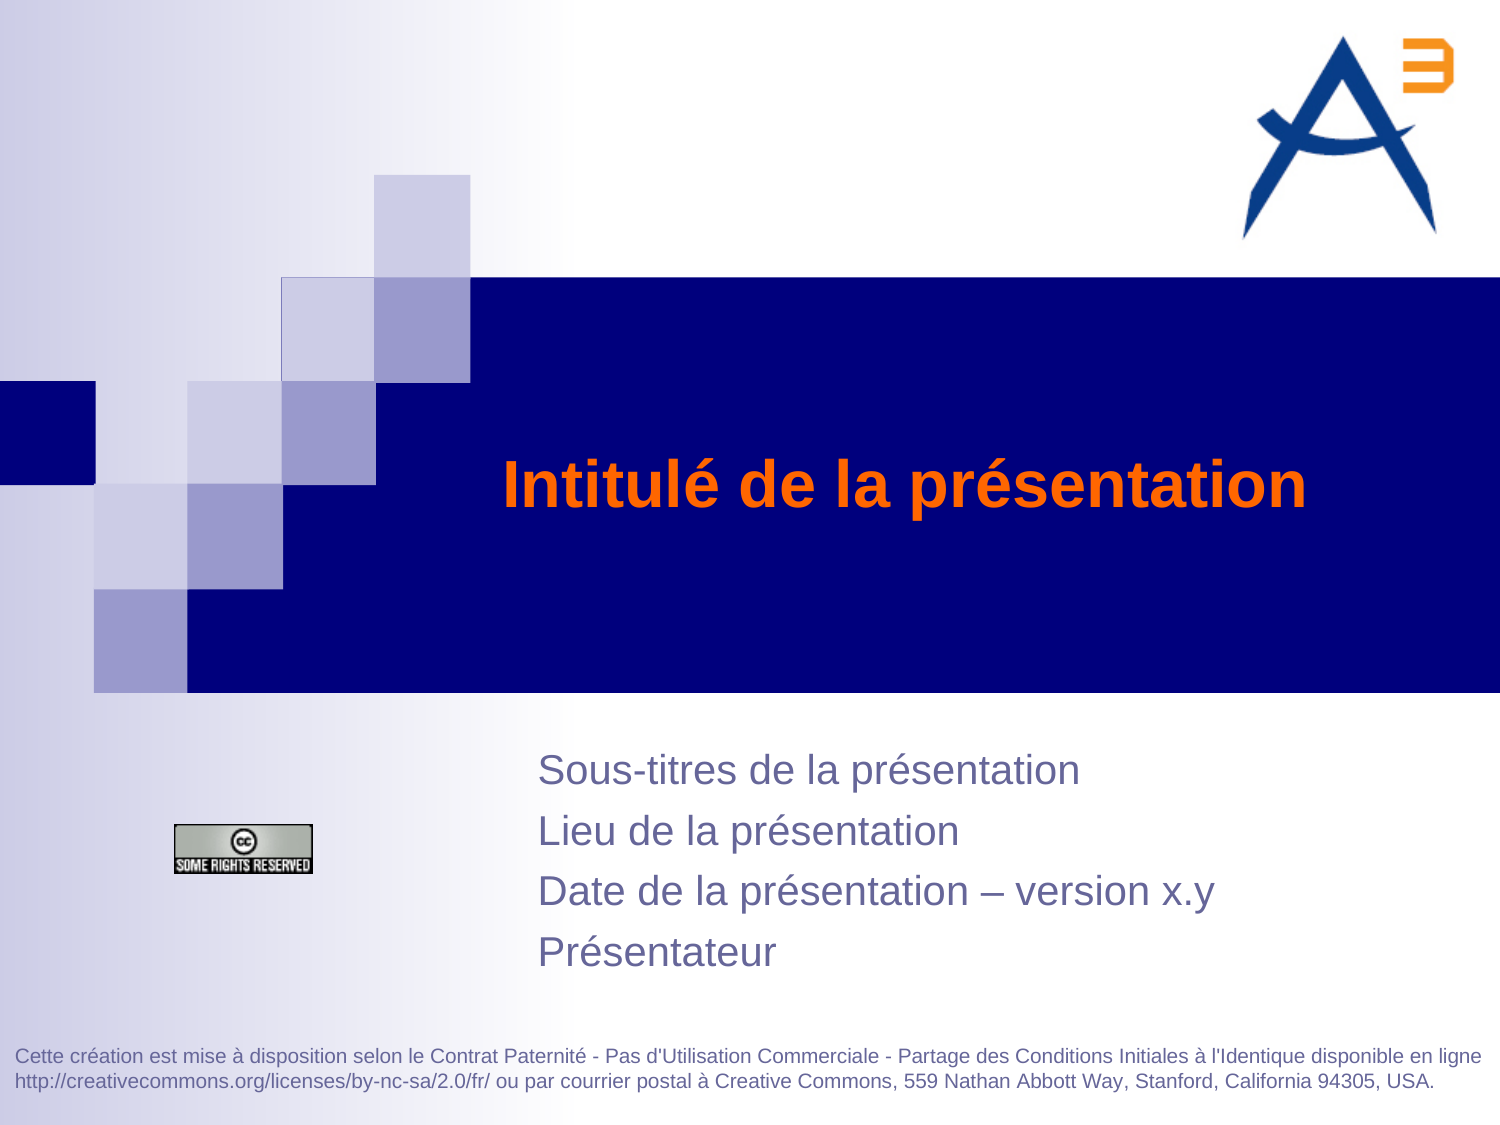

# Intitulé de la présentation
Sous-titres de la présentation
Lieu de la présentation
Date de la présentation – version x.y
Présentateur